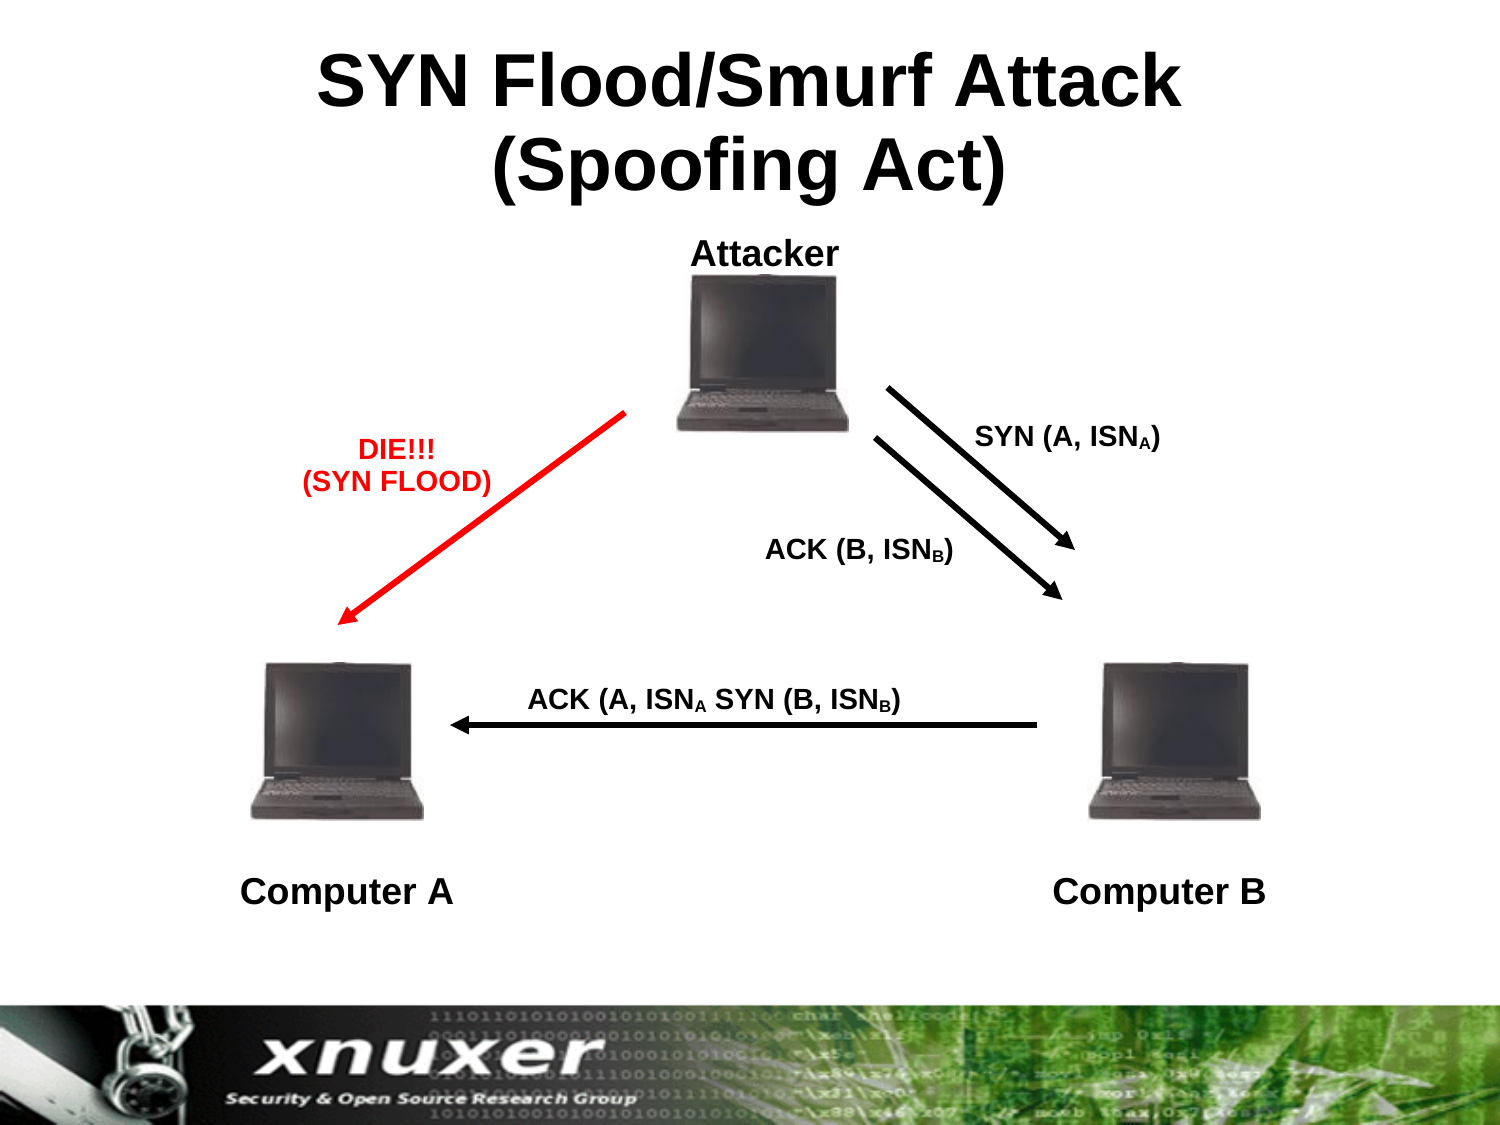

# SYN Flood/Smurf Attack (Spoofing Act)
Attacker
SYN (A, ISNA)
DIE!!!
(SYN FLOOD)
ACK (B, ISNB)
ACK (A, ISNA SYN (B, ISNB)
Computer A
Computer B